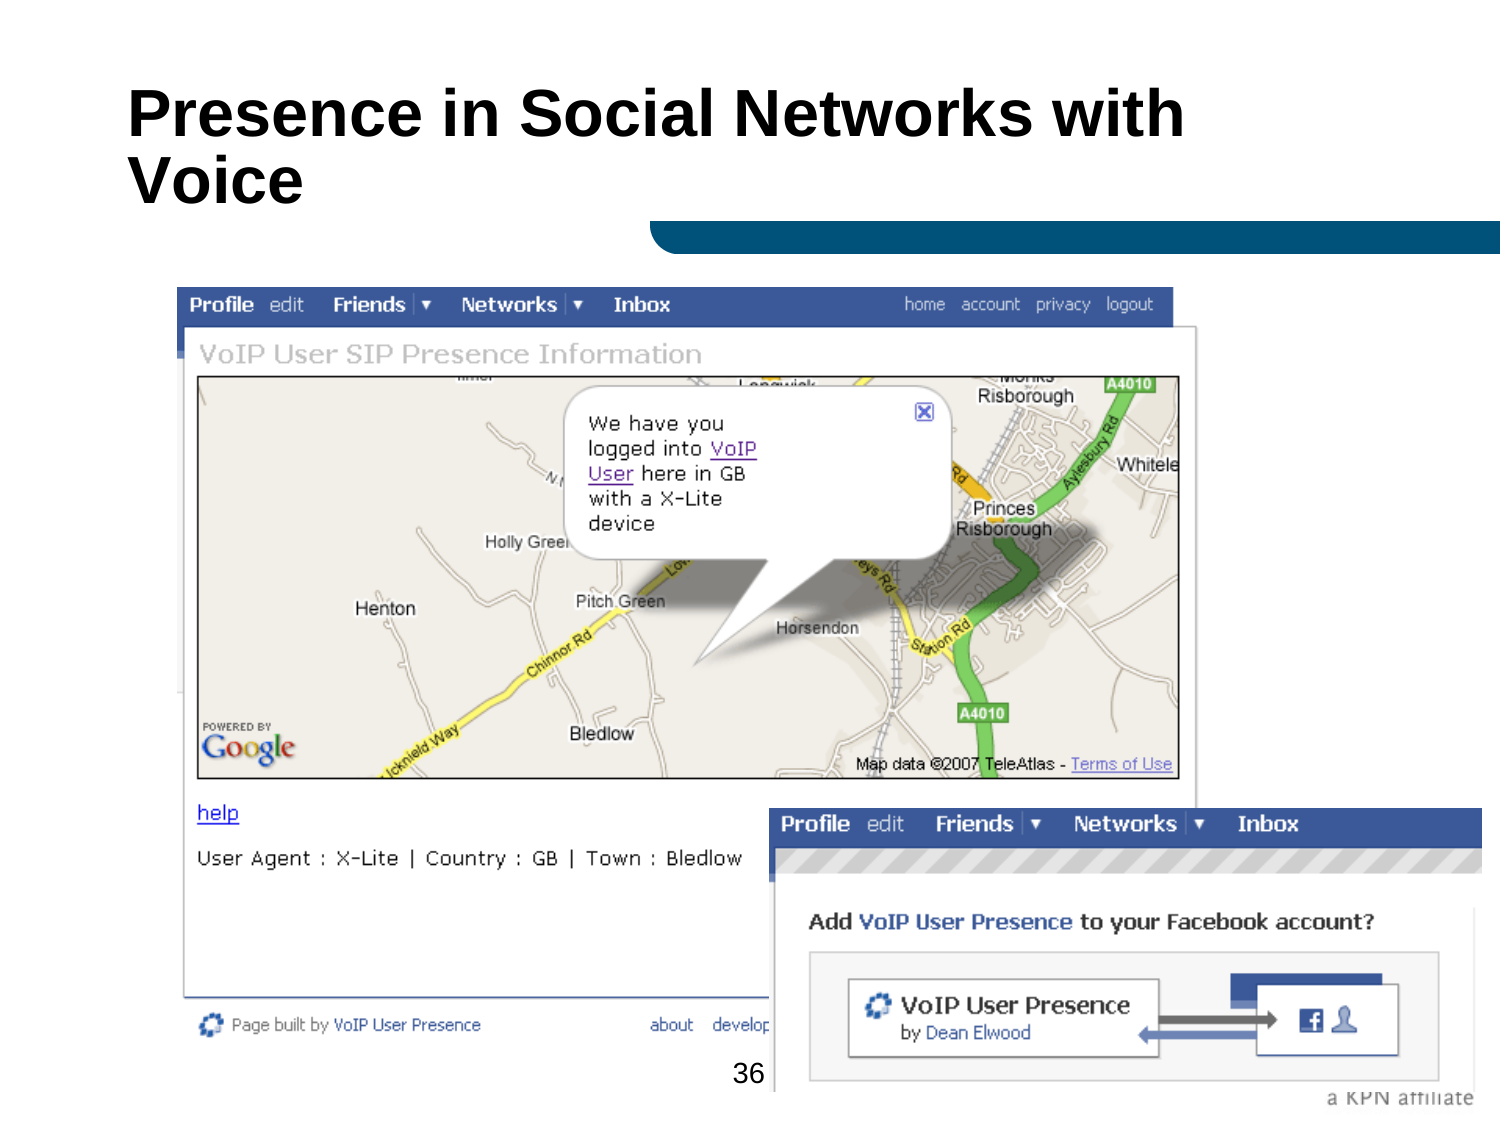

# Presence in Social Networks with Voice